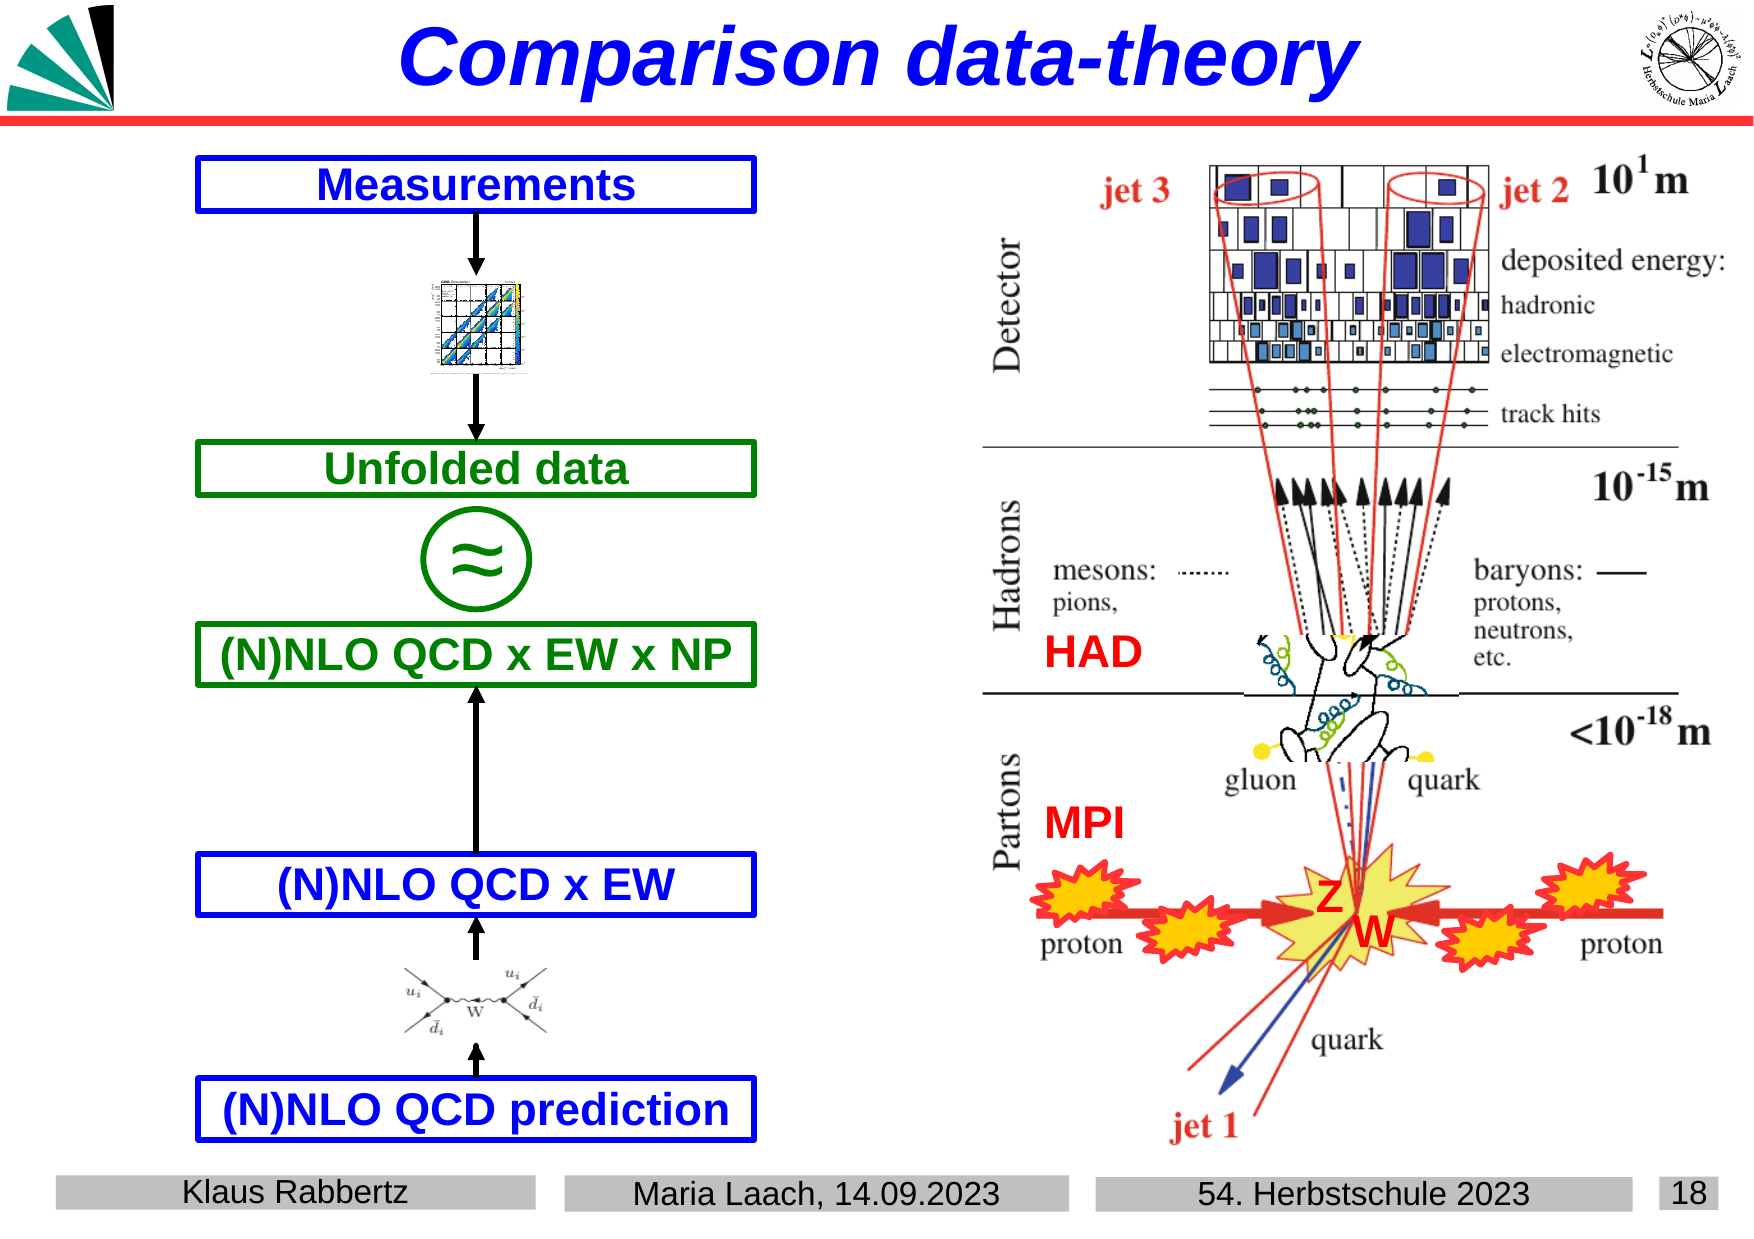

# Comparison data-theory
Measurements
Unfolded data
≈
HAD
(N)NLO QCD x EW x NP
MPI
(N)NLO QCD x EW
Z
W
(N)NLO QCD prediction